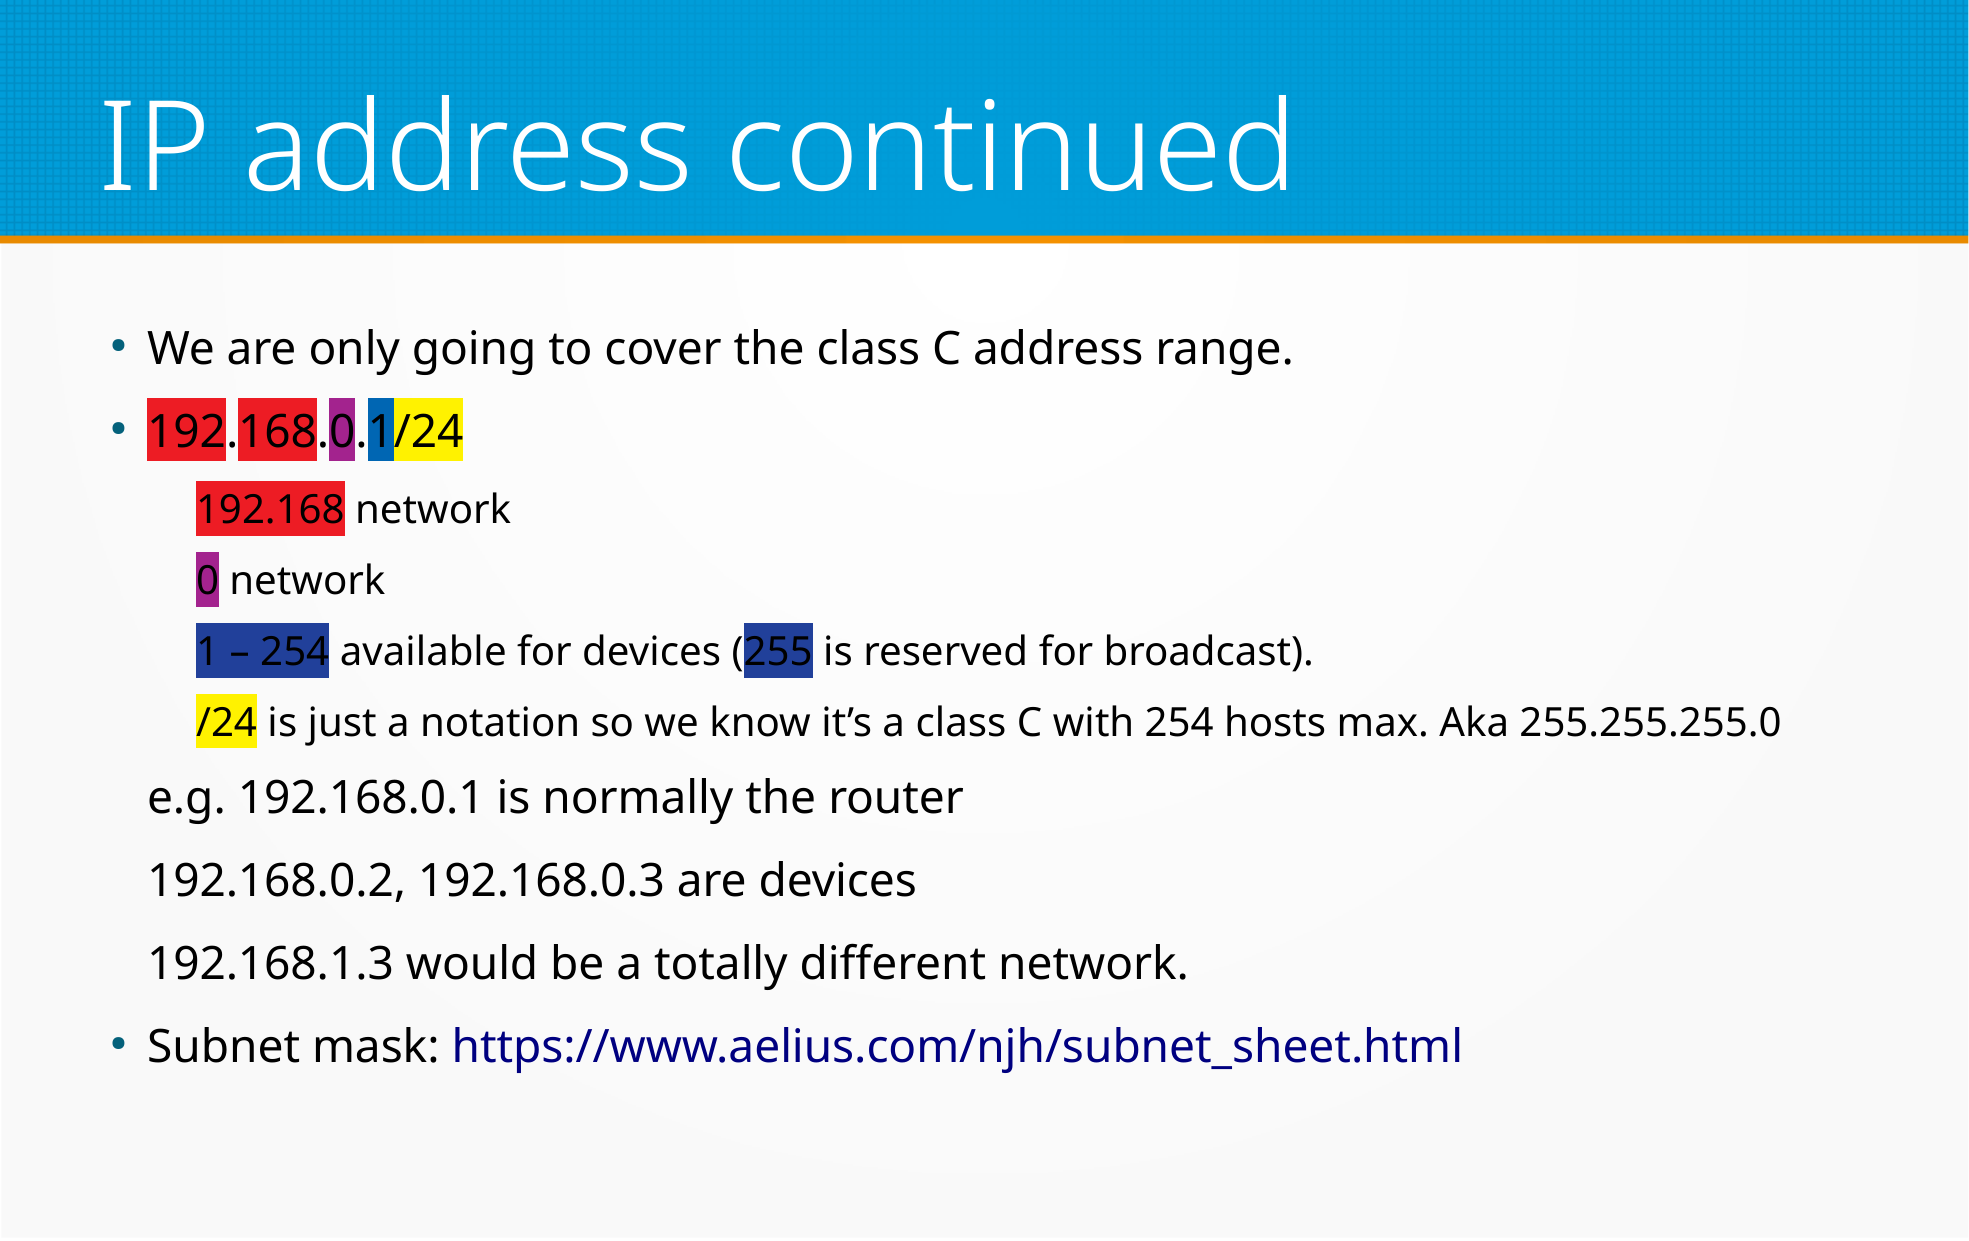

# IP address continued
We are only going to cover the class C address range.
192.168.0.1/24
192.168 network
0 network
1 – 254 available for devices (255 is reserved for broadcast).
/24 is just a notation so we know it’s a class C with 254 hosts max. Aka 255.255.255.0
e.g. 192.168.0.1 is normally the router
192.168.0.2, 192.168.0.3 are devices
192.168.1.3 would be a totally different network.
Subnet mask: https://www.aelius.com/njh/subnet_sheet.html